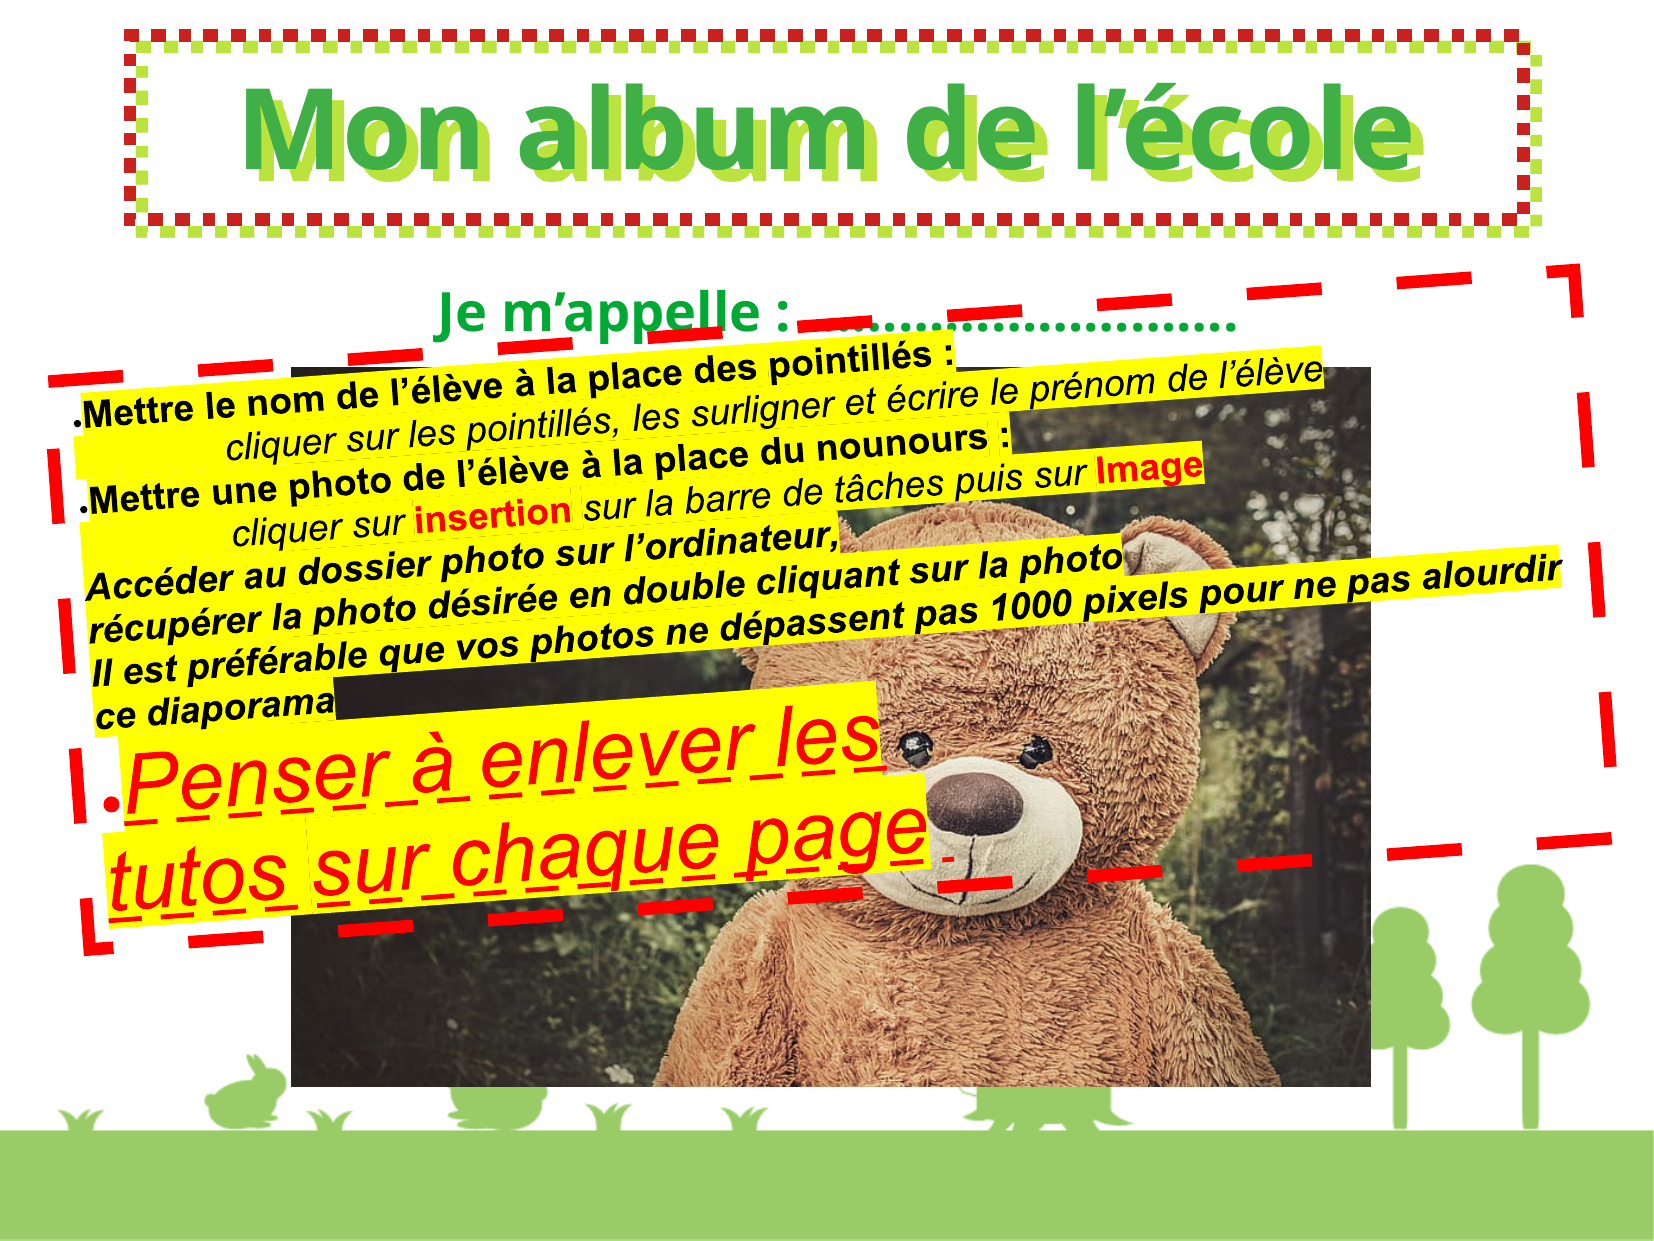

Mon album de l’école
# Je m’appelle : ……………………….